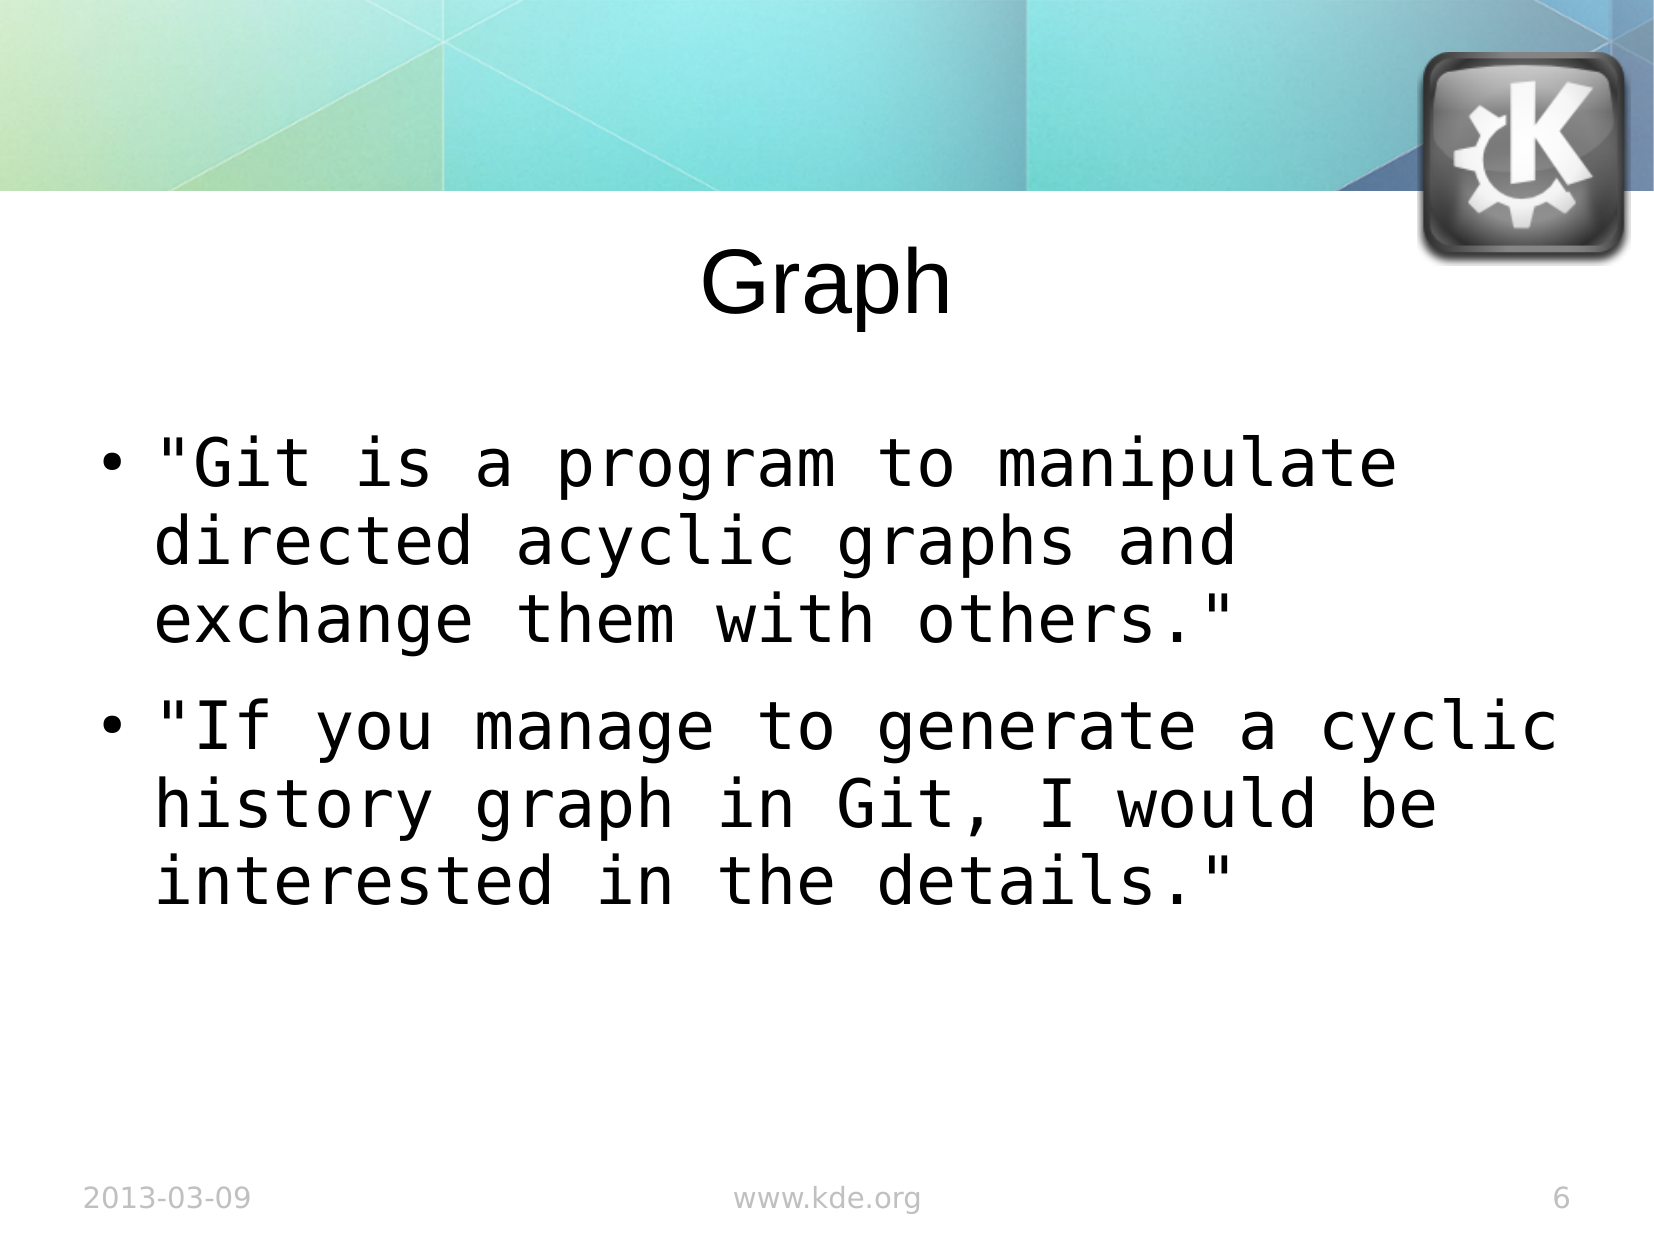

# Graph
"Git is a program to manipulate directed acyclic graphs and exchange them with others."
"If you manage to generate a cyclic history graph in Git, I would be interested in the details."
2013-03-09
www.kde.org
6